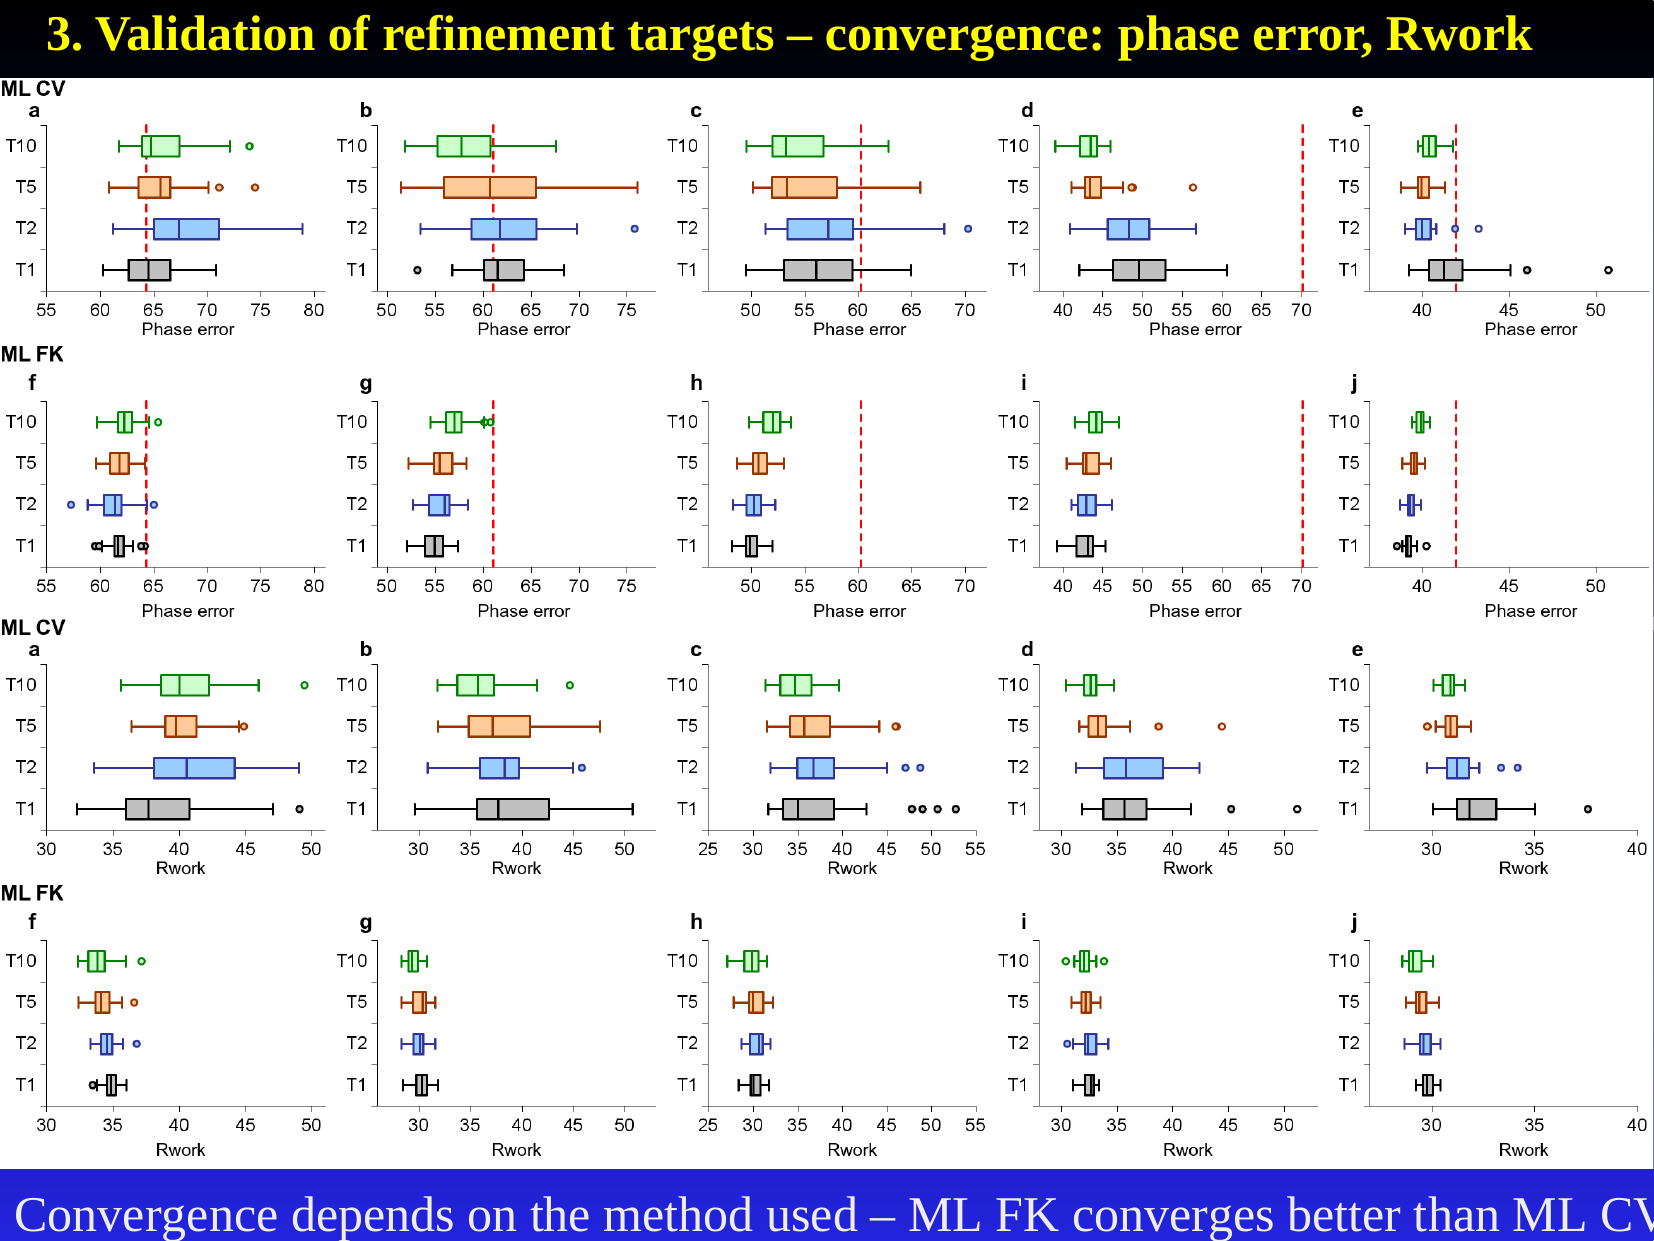

3. Validation of refinement targets – convergence: phase error, Rwork
Convergence depends on the method used – ML FK converges better than ML CV